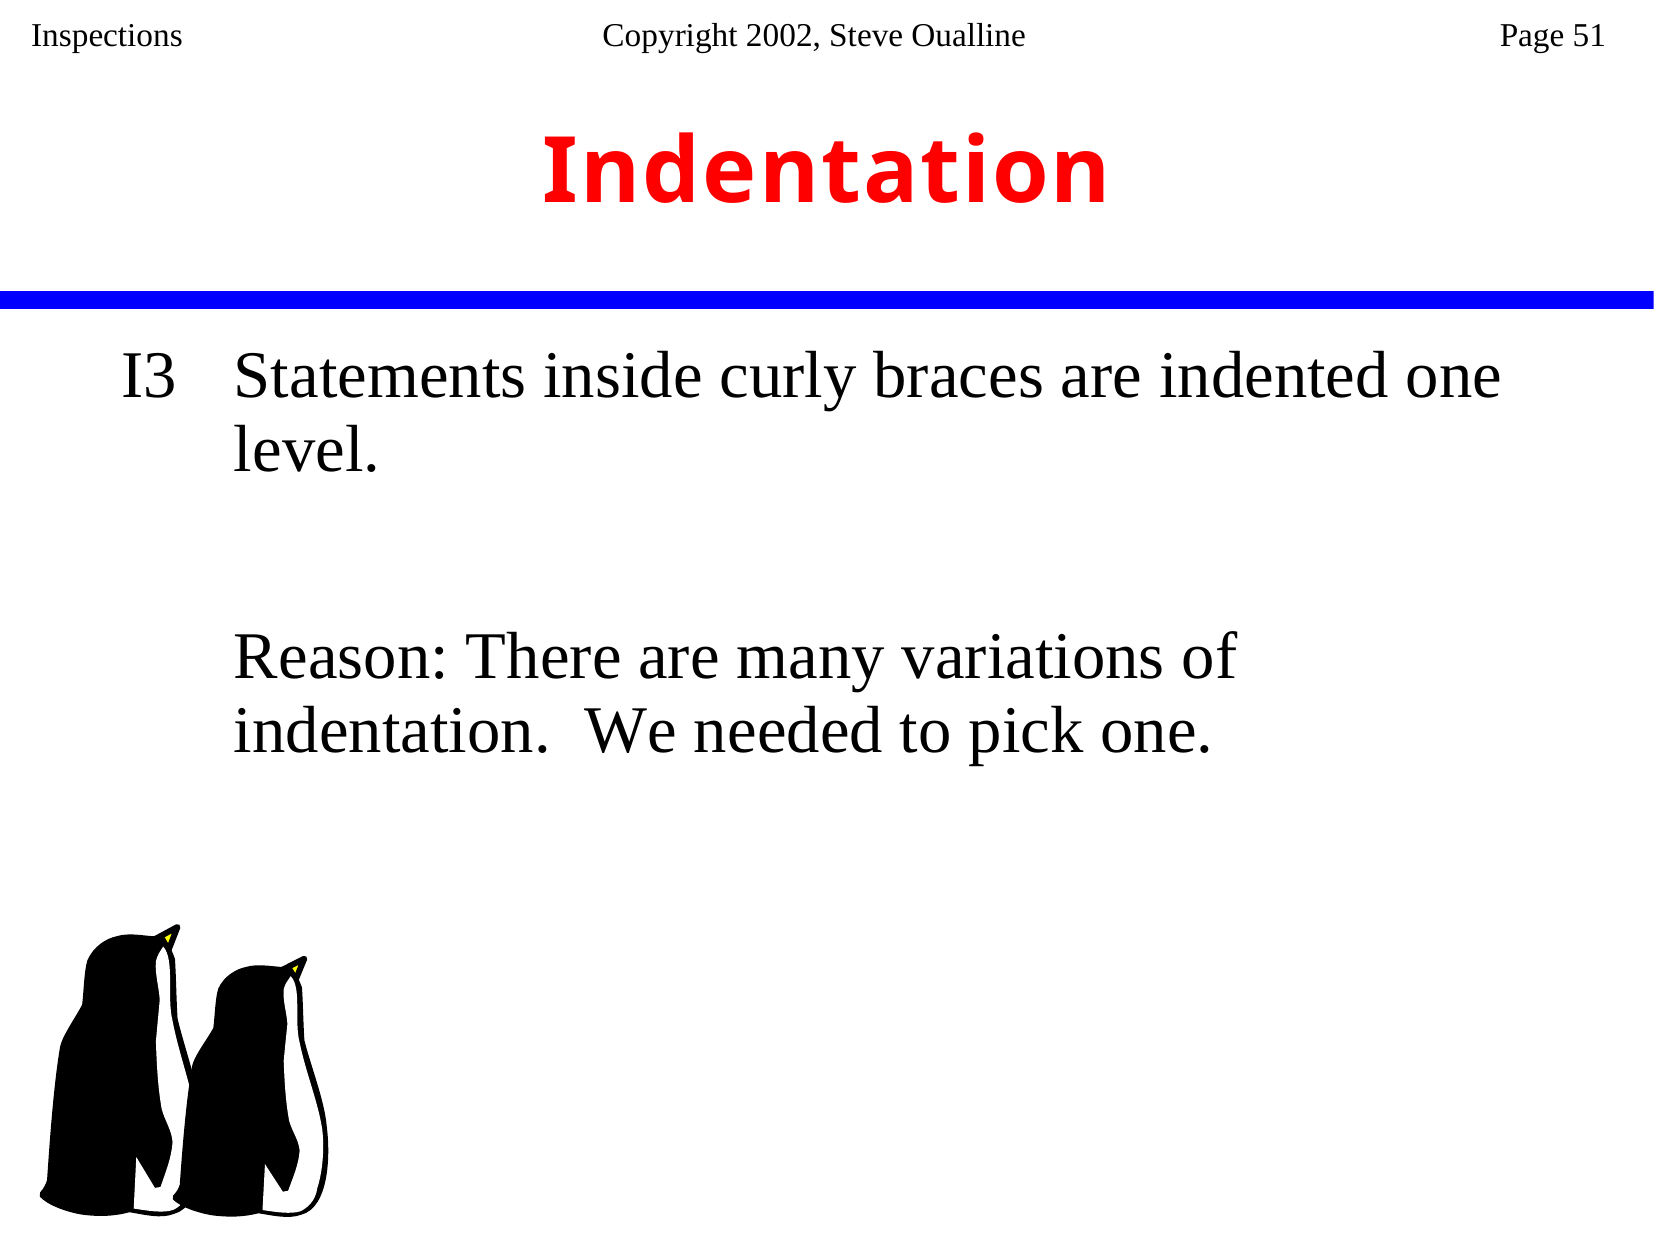

# Indentation
I3	Statements inside curly braces are indented one level.
Reason: There are many variations of indentation. We needed to pick one.